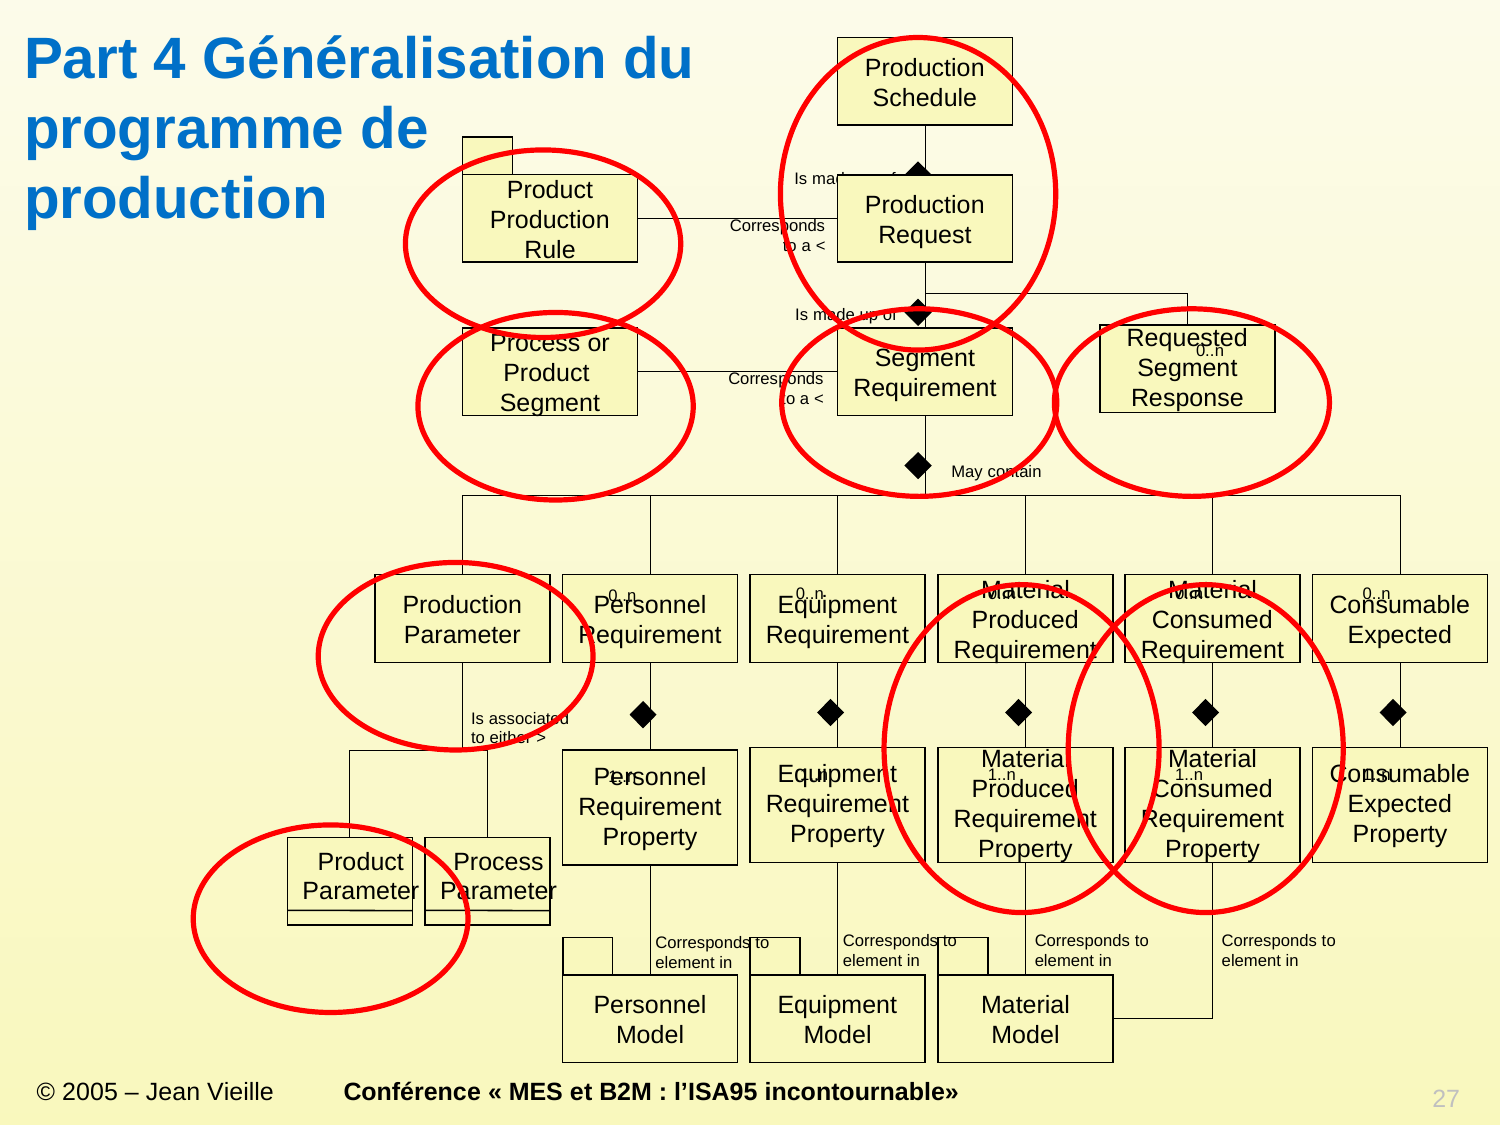

# Part 4 Généralisation du programme de production
Production
Schedule
Product
Production
Rule
Is made up of
Production
Request
1..n
Corresponds
to a <
Is made up of
Requested
Segment
Response
Process or
Product
Segment
Segment
Requirement
0..n
1..n
Corresponds
to a <
May contain
Production
Parameter
Personnel
Requirement
Equipment
Requirement
Material
Produced
Requirement
Material
Consumed
Requirement
Consumable
Expected
0..n
0..n
0..n
0..n
0..n
0..n
Is associated
to either >
Equipment
Requirement
Property
Material Produced
Requirement
Property
Material Consumed
Requirement
Property
Consumable
Expected
Property
Personnel
Requirement
Property
1..n
1..n
1..n
1..n
1..n
Product
Parameter
Process
Parameter
Corresponds to
element in
Corresponds to
element in
Corresponds to
element in
Corresponds to
element in
Personnel
Model
Equipment
Model
Material
Model